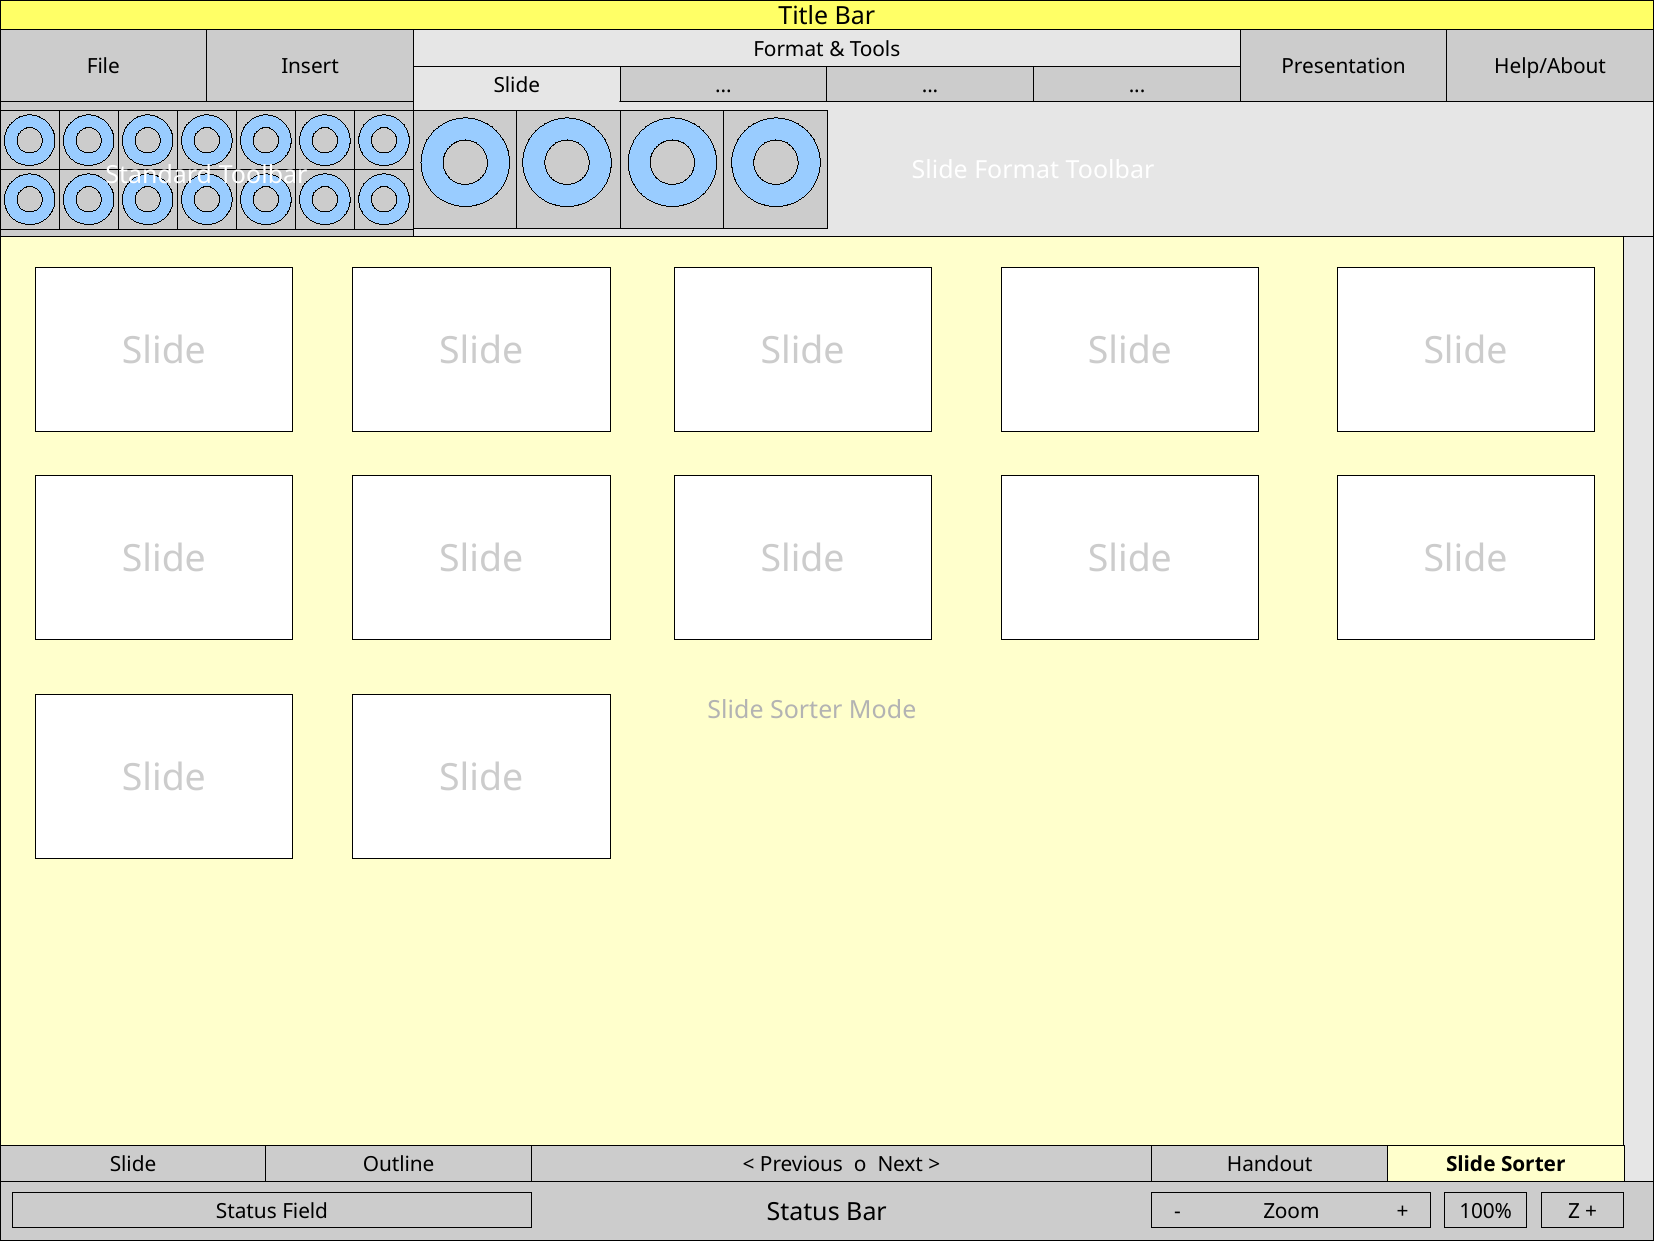

Title Bar
File
Insert
Format & Tools
Presentation
Help/About
Slide
...
...
...
Standard Tool Bar Area
Format Tool Bar Area
Slide Format Toolbar
Standard Toolbar
Slide Sorter Mode
Slide
Slide
Slide
Slide
Slide
Slide
Slide
Slide
Slide
Slide
Slide
Slide
Slide
Outline
< Previous o Next >
Handout
Slide Sorter
Status Bar
Status Field
- Zoom +
100%
Z +